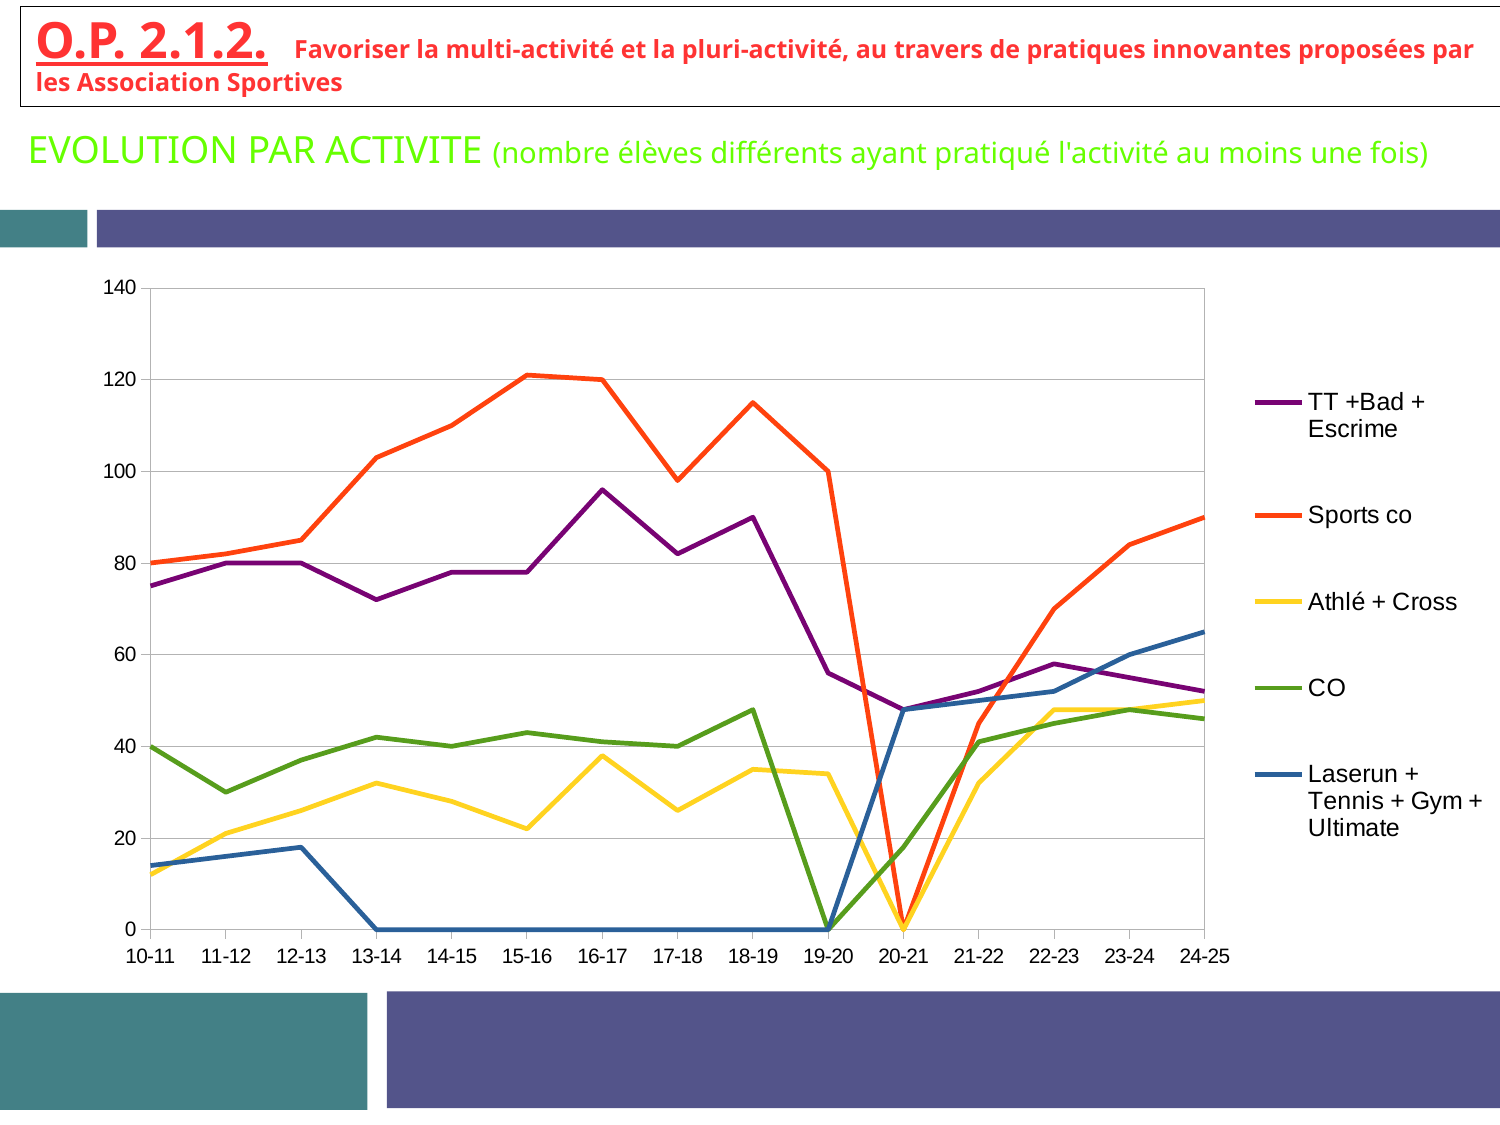

O.P. 2.1.2. Favoriser la multi-activité et la pluri-activité, au travers de pratiques innovantes proposées par les Association Sportives
# EVOLUTION PAR ACTIVITE (nombre élèves différents ayant pratiqué l'activité au moins une fois)
### Chart
| Category | TT +Bad + Escrime | Sports co | Athlé + Cross | CO | Laserun + Tennis + Gym + Ultimate |
|---|---|---|---|---|---|
| 10-11 | 75.0 | 80.0 | 12.0 | 40.0 | 14.0 |
| 11-12 | 80.0 | 82.0 | 21.0 | 30.0 | 16.0 |
| 12-13 | 80.0 | 85.0 | 26.0 | 37.0 | 18.0 |
| 13-14 | 72.0 | 103.0 | 32.0 | 42.0 | 0.0 |
| 14-15 | 78.0 | 110.0 | 28.0 | 40.0 | 0.0 |
| 15-16 | 78.0 | 121.0 | 22.0 | 43.0 | 0.0 |
| 16-17 | 96.0 | 120.0 | 38.0 | 41.0 | 0.0 |
| 17-18 | 82.0 | 98.0 | 26.0 | 40.0 | 0.0 |
| 18-19 | 90.0 | 115.0 | 35.0 | 48.0 | 0.0 |
| 19-20 | 56.0 | 100.0 | 34.0 | 0.0 | 0.0 |
| 20-21 | 48.0 | 0.0 | 0.0 | 18.0 | 48.0 |
| 21-22 | 52.0 | 45.0 | 32.0 | 41.0 | 50.0 |
| 22-23 | 58.0 | 70.0 | 48.0 | 45.0 | 52.0 |
| 23-24 | 55.0 | 84.0 | 48.0 | 48.0 | 60.0 |
| 24-25 | 52.0 | 90.0 | 50.0 | 46.0 | 65.0 |